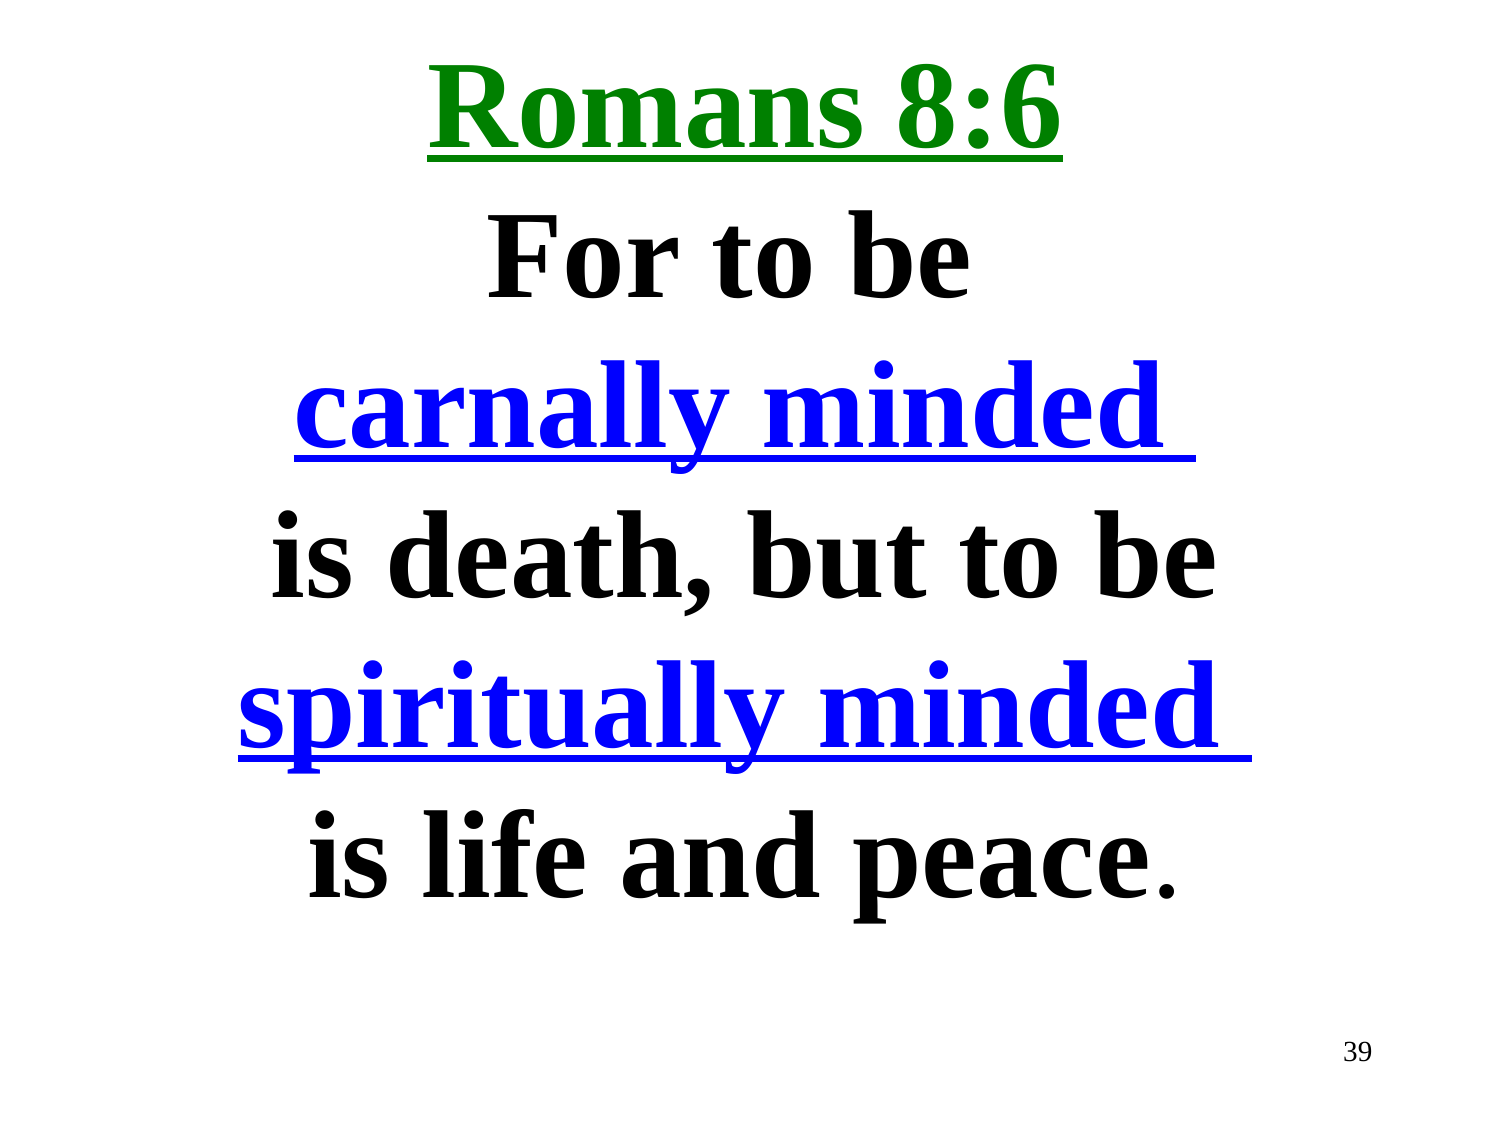

Romans 8:6
For to be
carnally minded
is death, but to be spiritually minded
is life and peace.